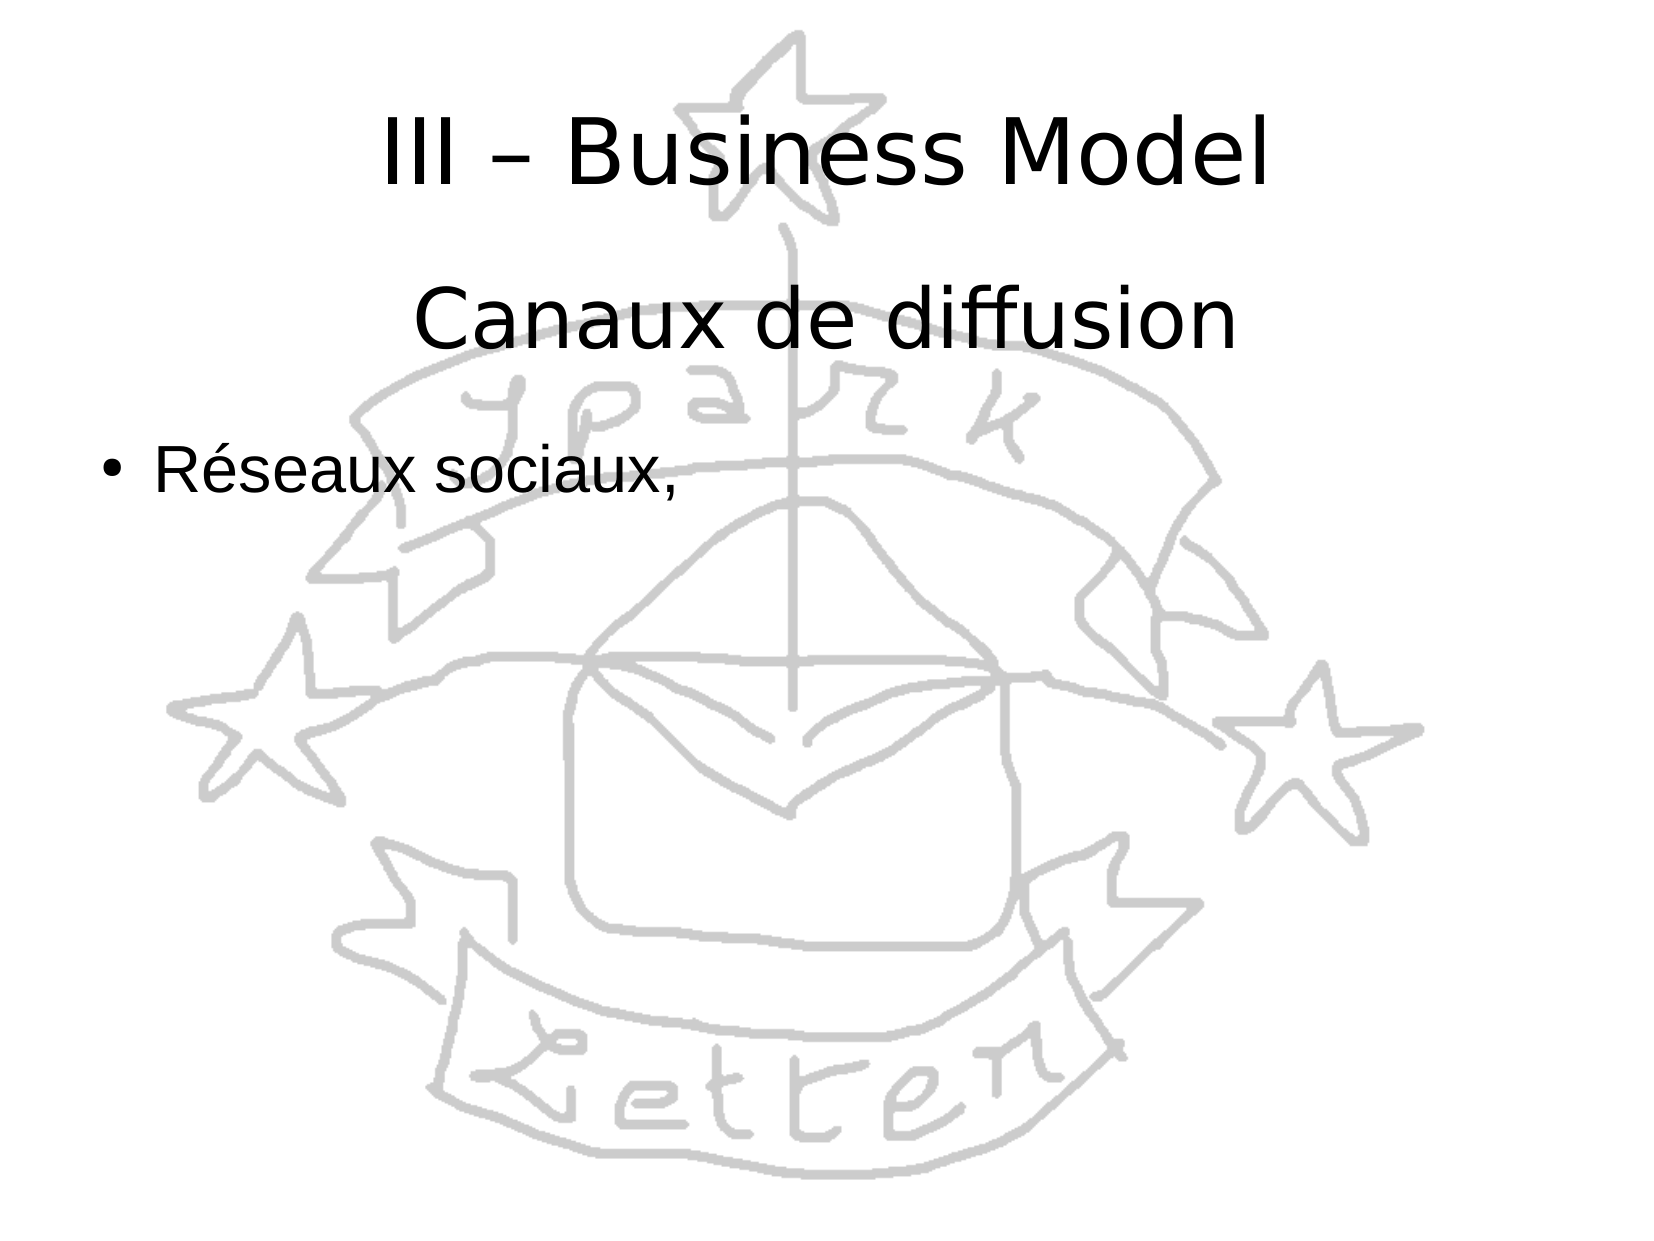

# III – Business Model
Canaux de diffusion
Réseaux sociaux,